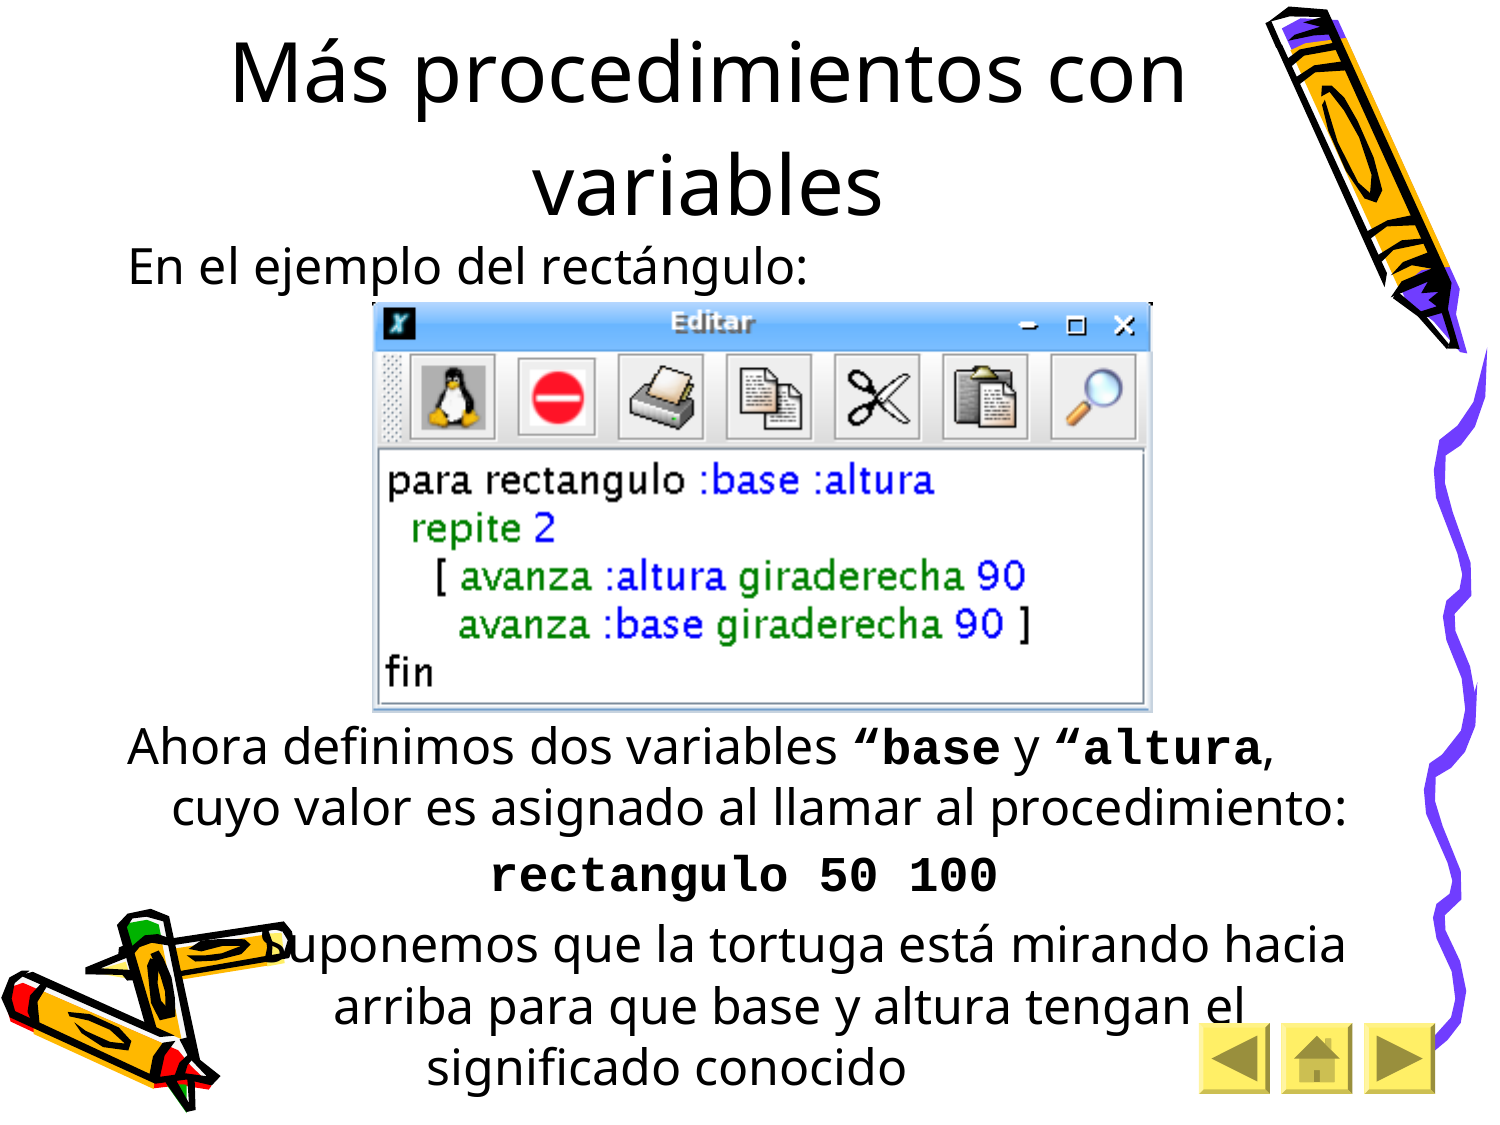

# Más procedimientos con variables
En el ejemplo del rectángulo:
Ahora definimos dos variables “base y “altura, cuyo valor es asignado al llamar al procedimiento:
rectangulo 50 100
Suponemos que la tortuga está mirando hacia 	arriba para que base y altura tengan el 			significado conocido